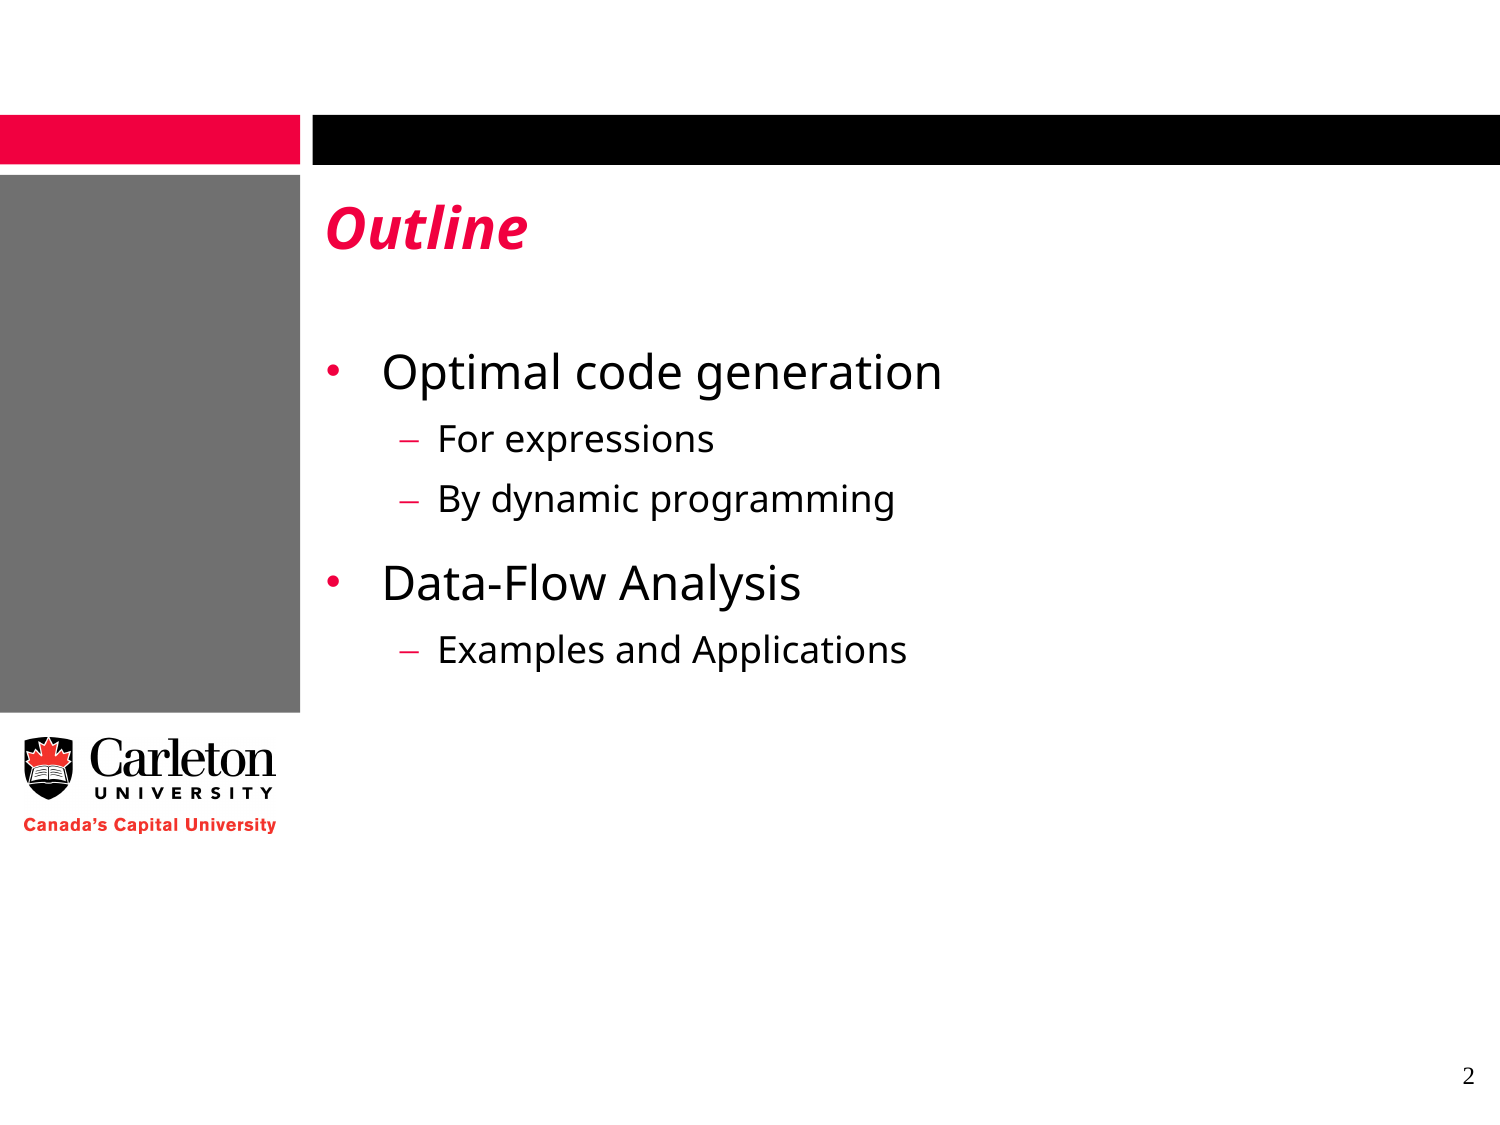

# Outline
Optimal code generation
For expressions
By dynamic programming
Data-Flow Analysis
Examples and Applications
2